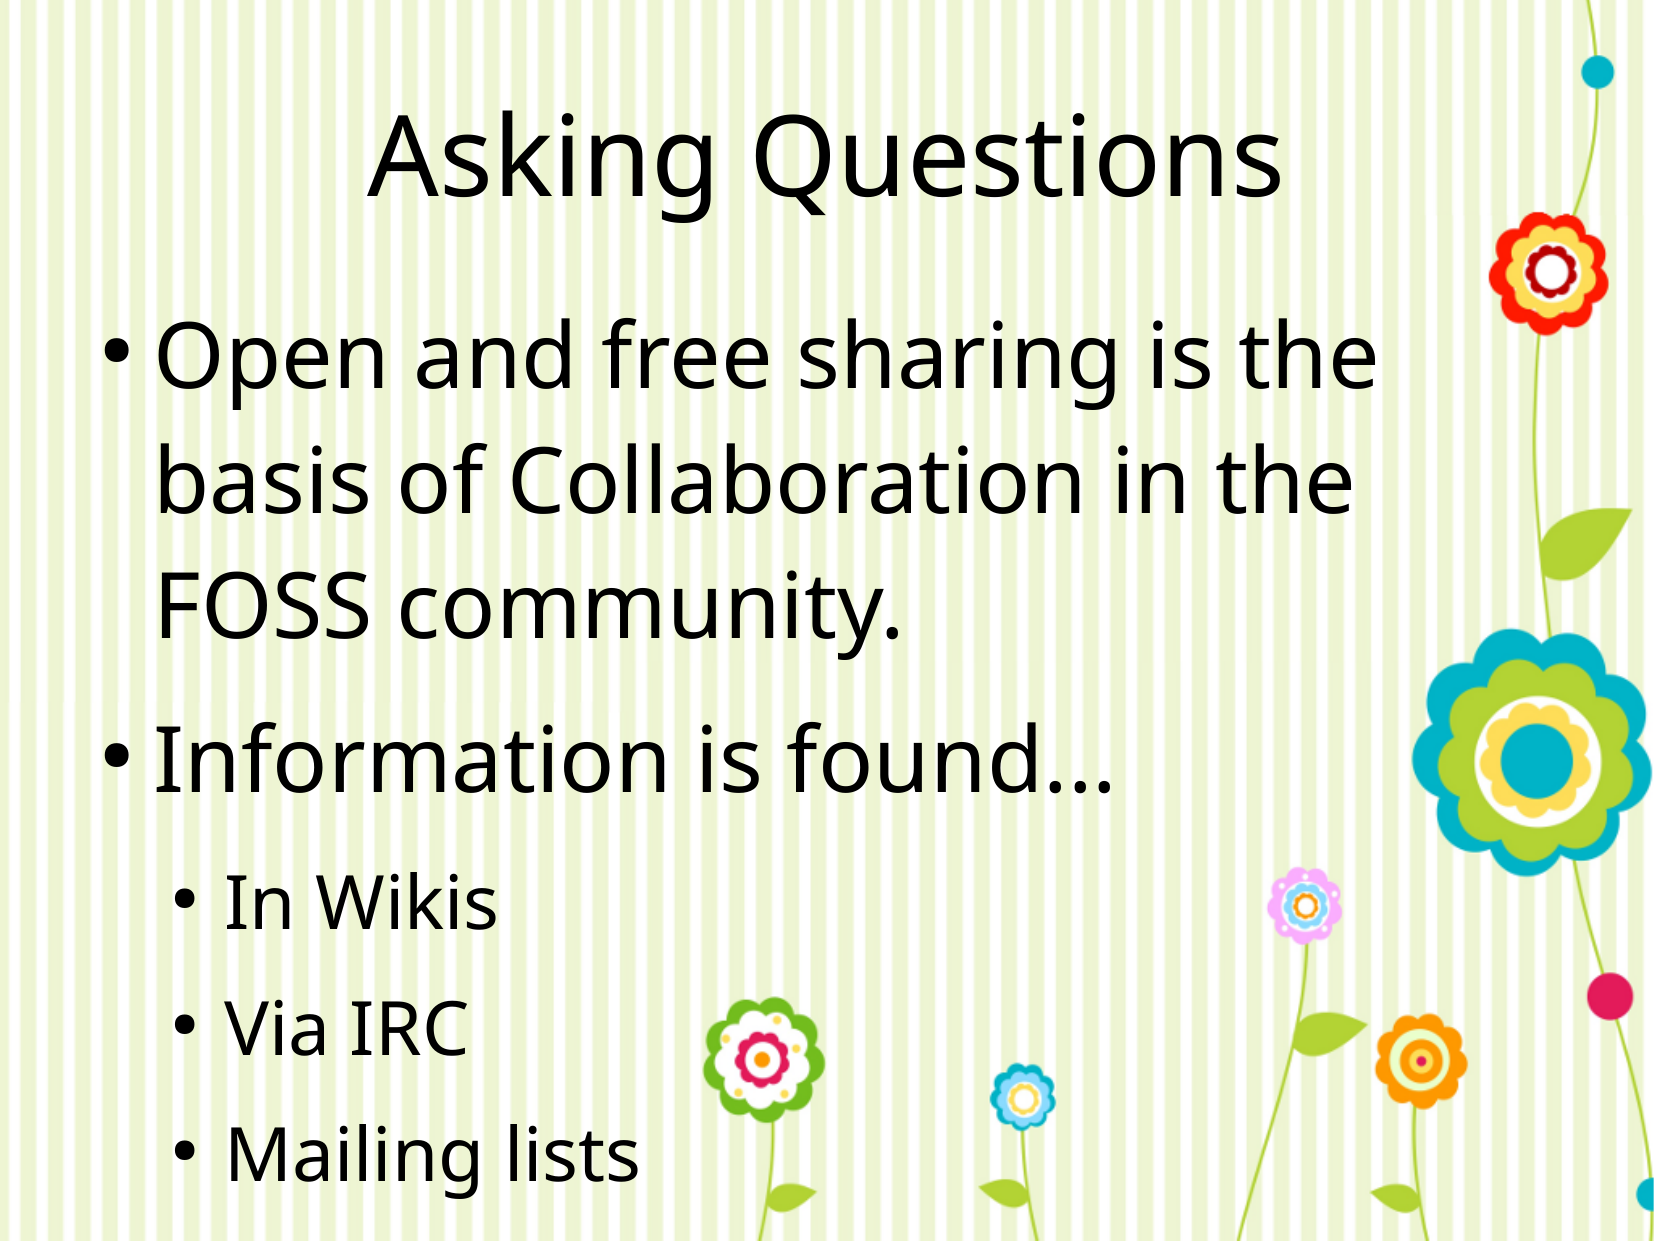

# Asking Questions
Open and free sharing is the basis of Collaboration in the FOSS community.
Information is found...
In Wikis
Via IRC
Mailing lists